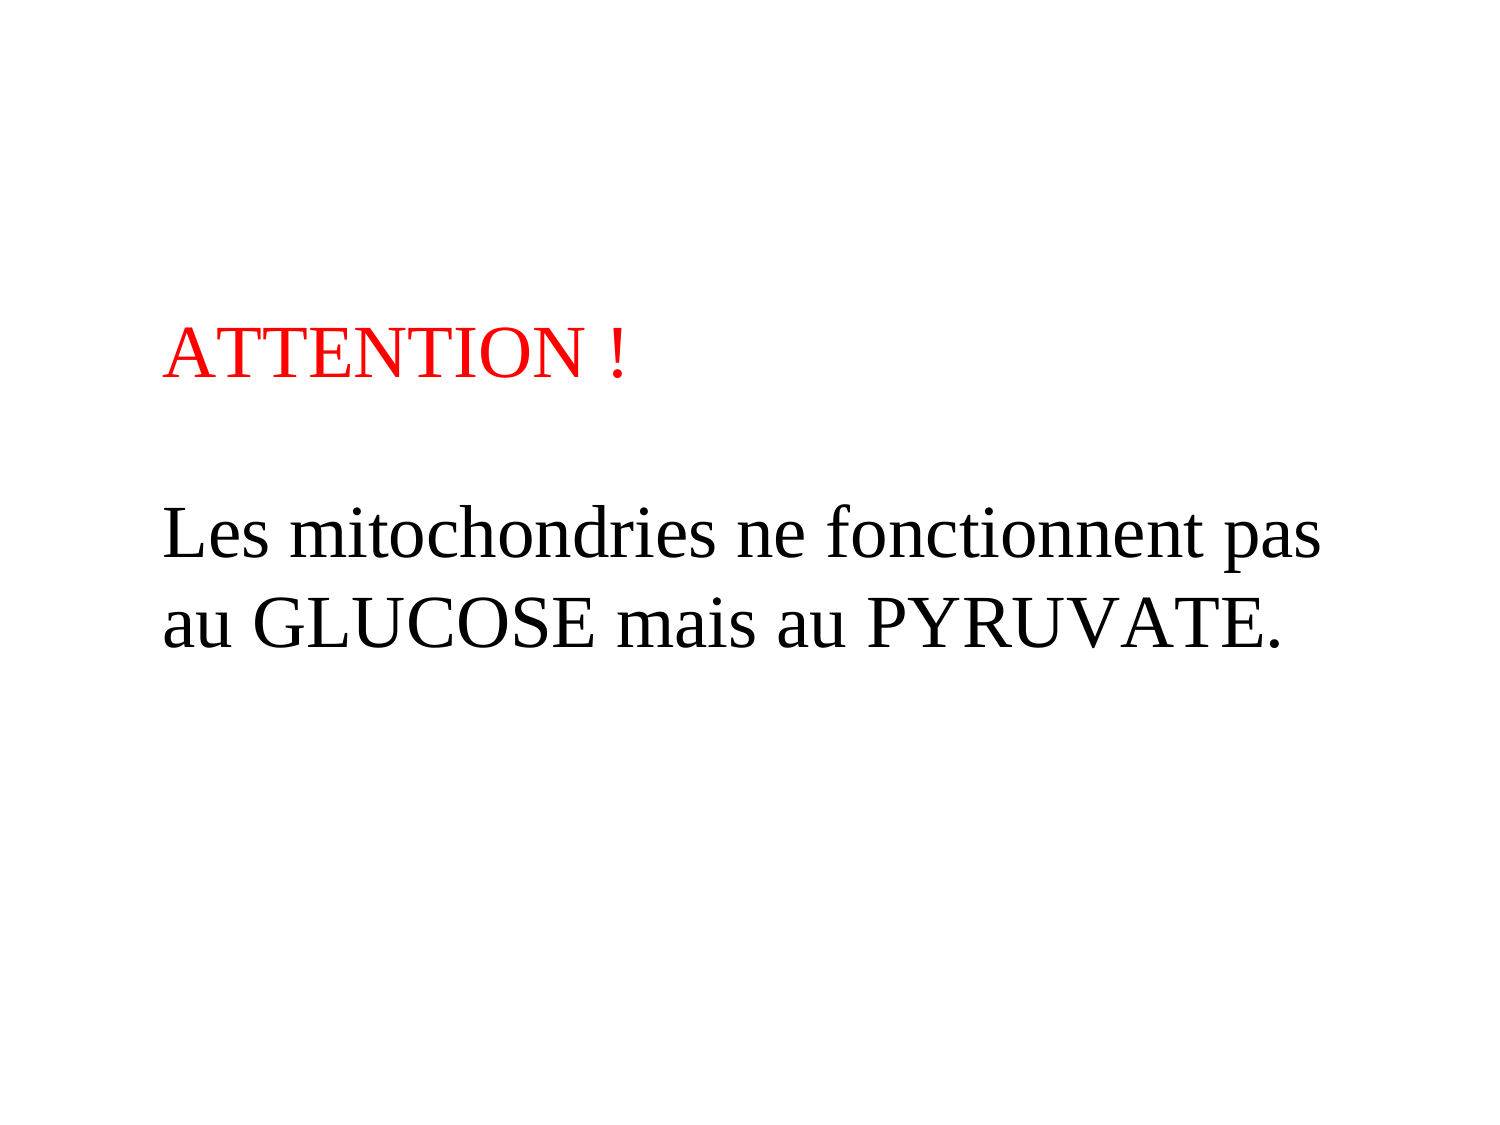

ATTENTION !
Les mitochondries ne fonctionnent pas
au GLUCOSE mais au PYRUVATE.